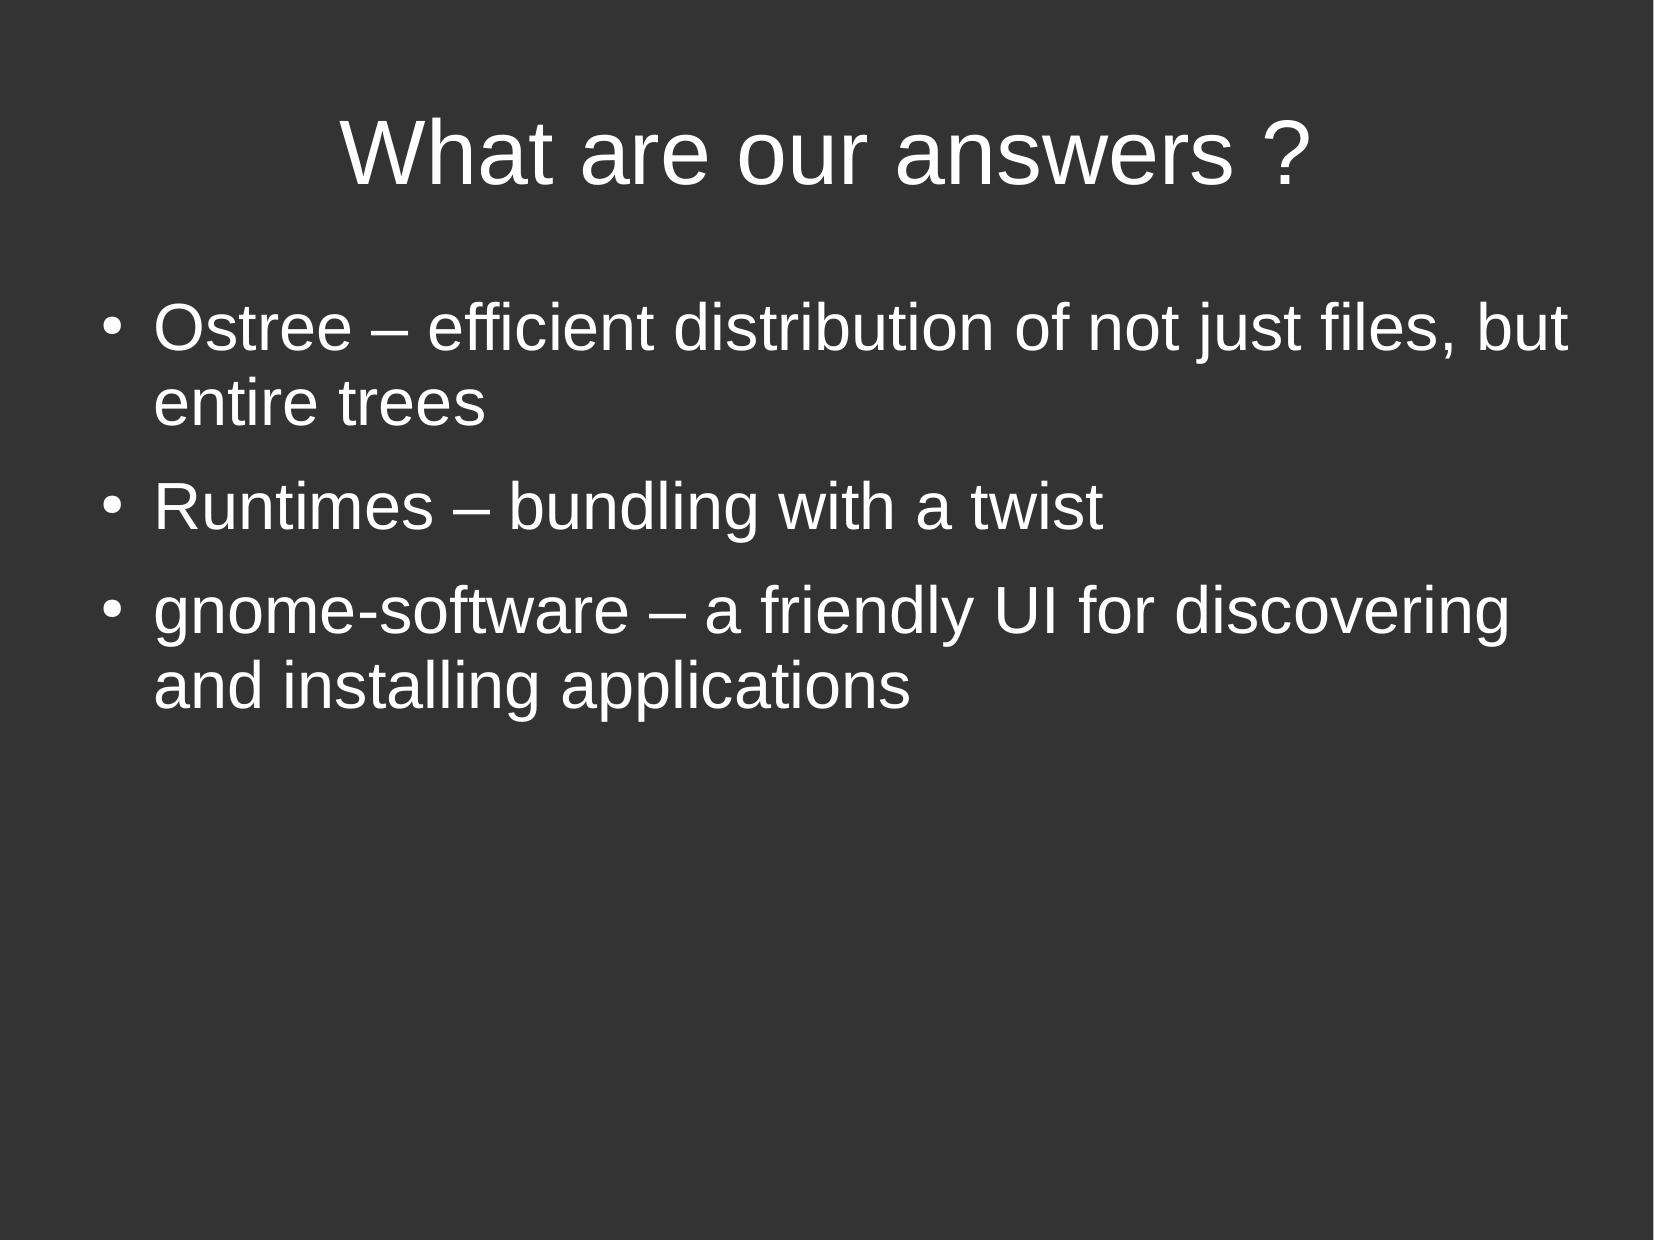

# What are our answers ?
Ostree – efficient distribution of not just files, but entire trees
Runtimes – bundling with a twist
gnome-software – a friendly UI for discovering and installing applications